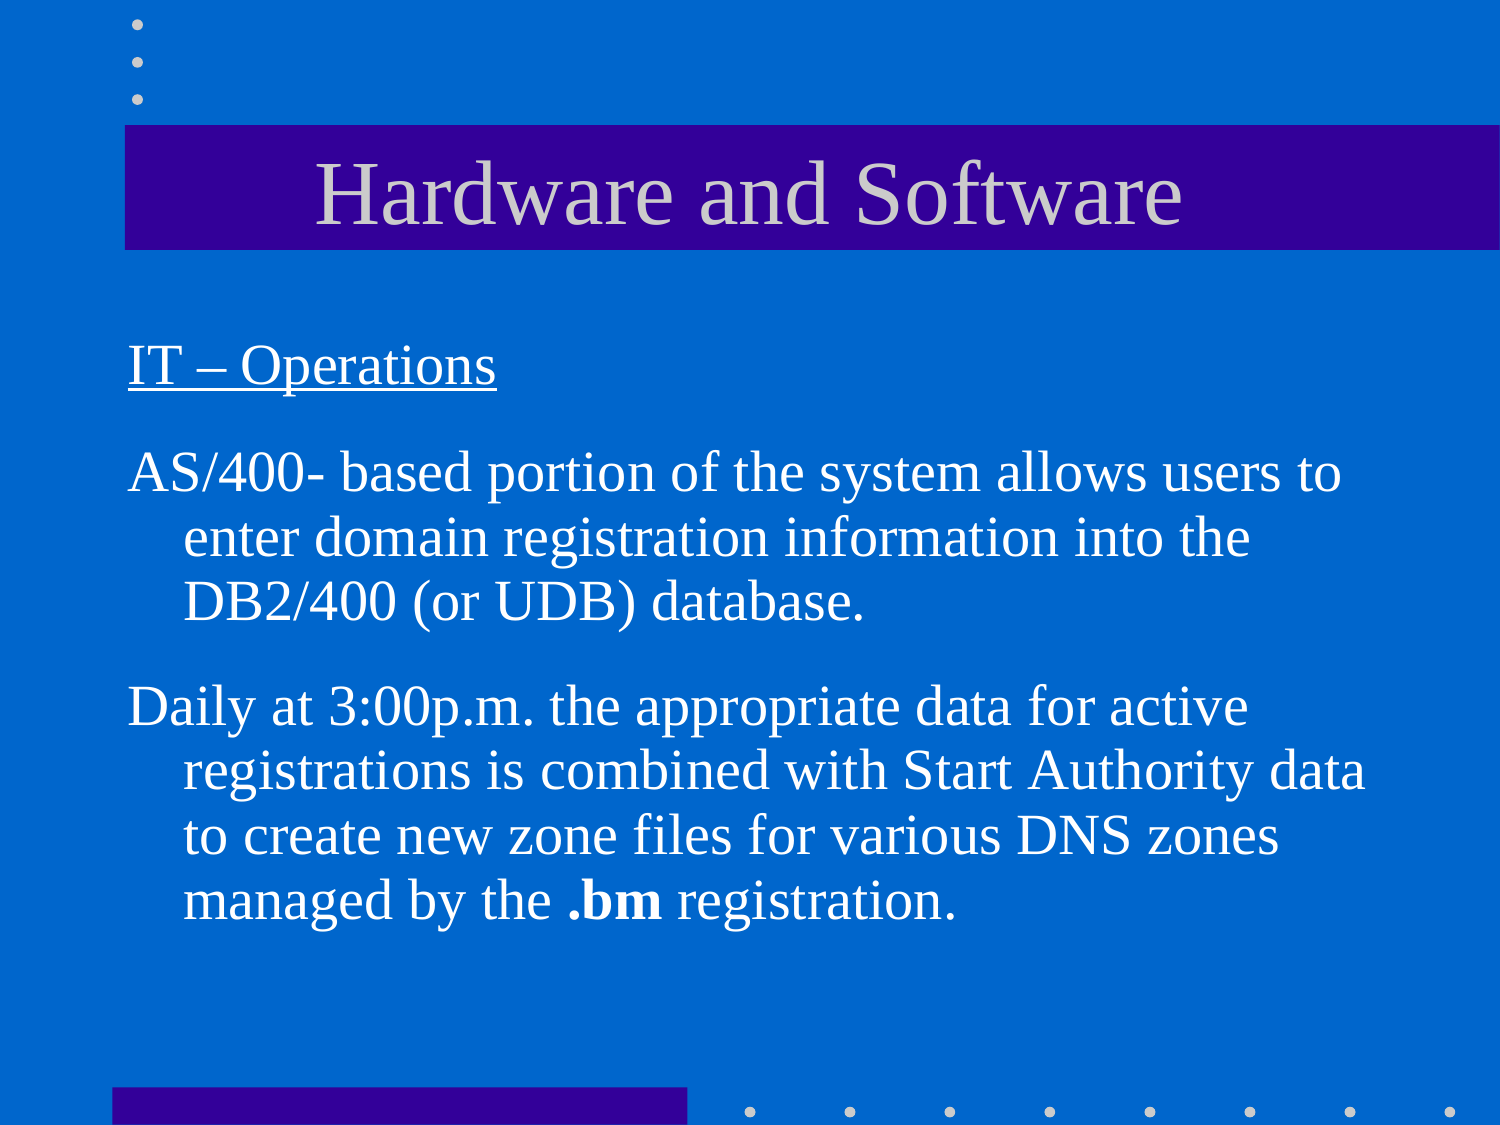

# Hardware and Software
IT – Operations
AS/400- based portion of the system allows users to enter domain registration information into the DB2/400 (or UDB) database.
Daily at 3:00p.m. the appropriate data for active registrations is combined with Start Authority data to create new zone files for various DNS zones managed by the .bm registration.